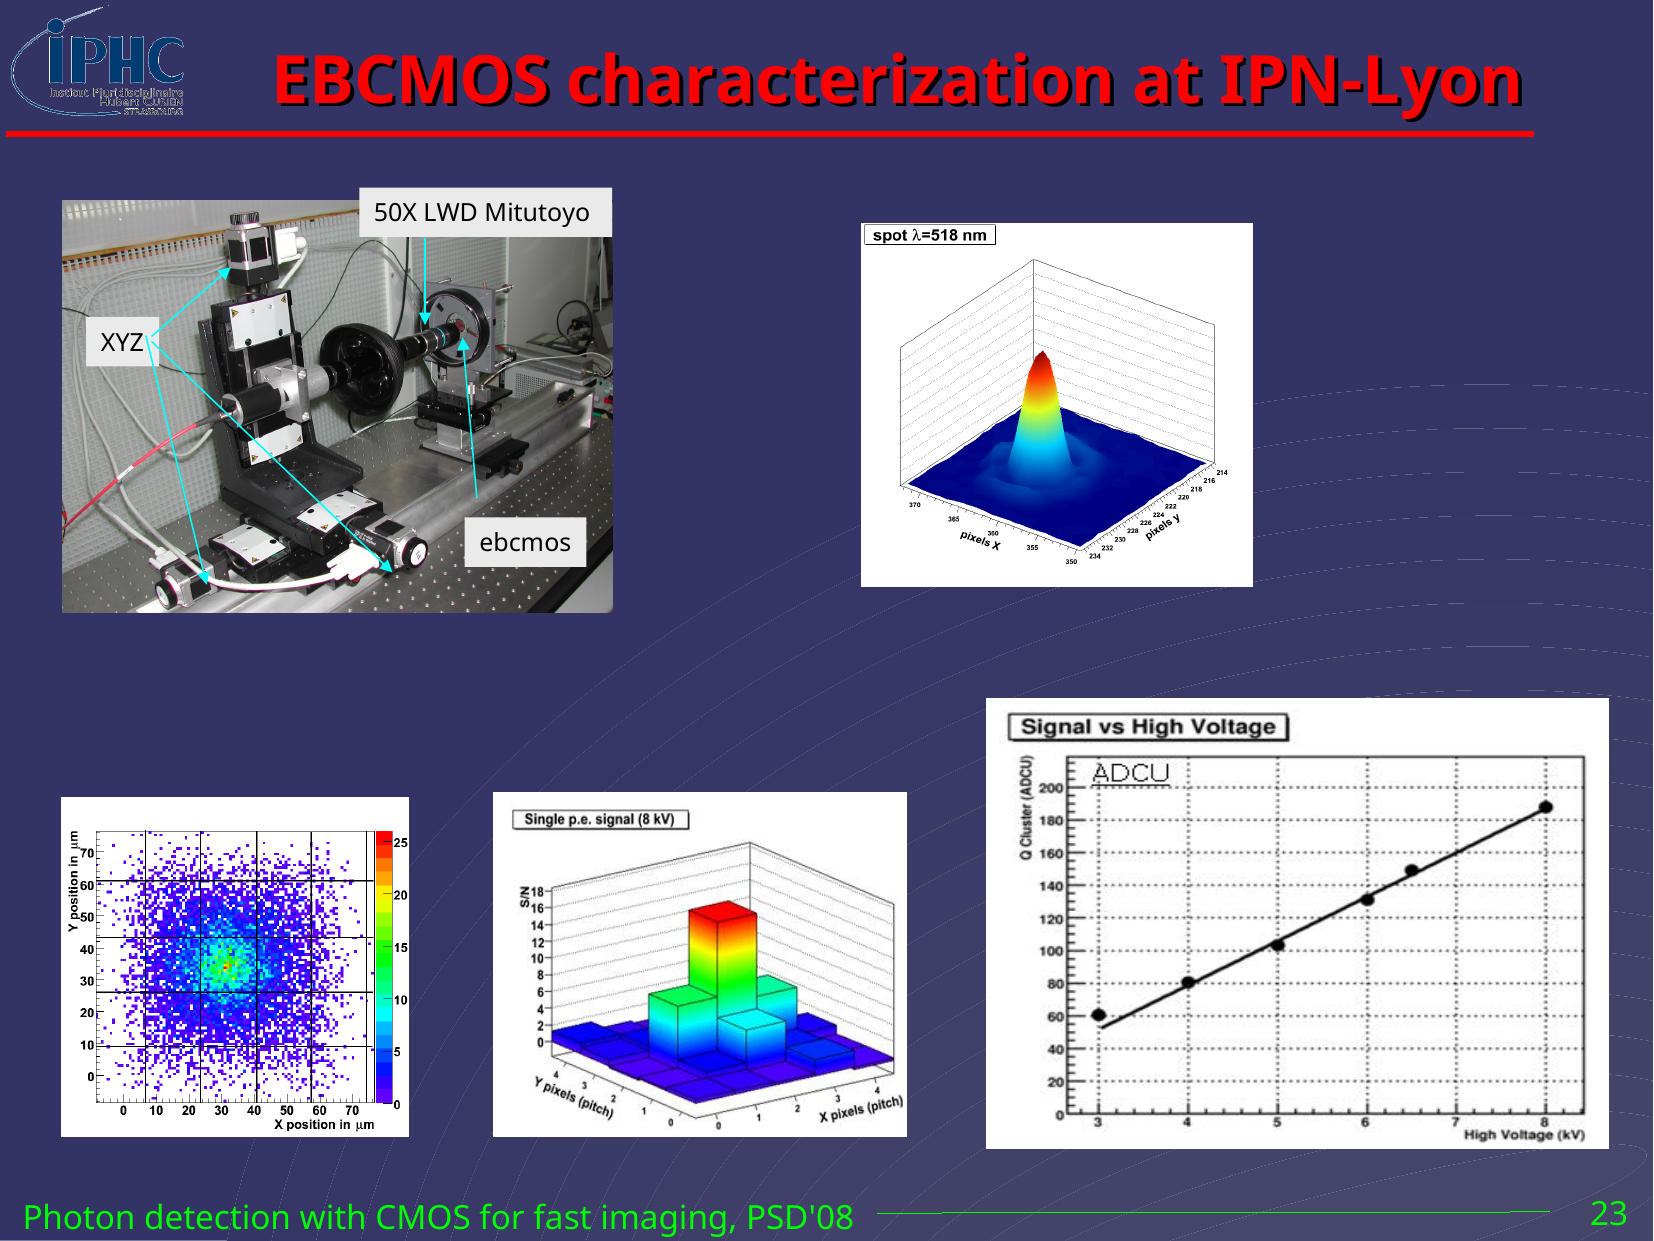

# EBCMOS characterization at IPN-Lyon
50X LWD Mitutoyo
XYZ
ebcmos